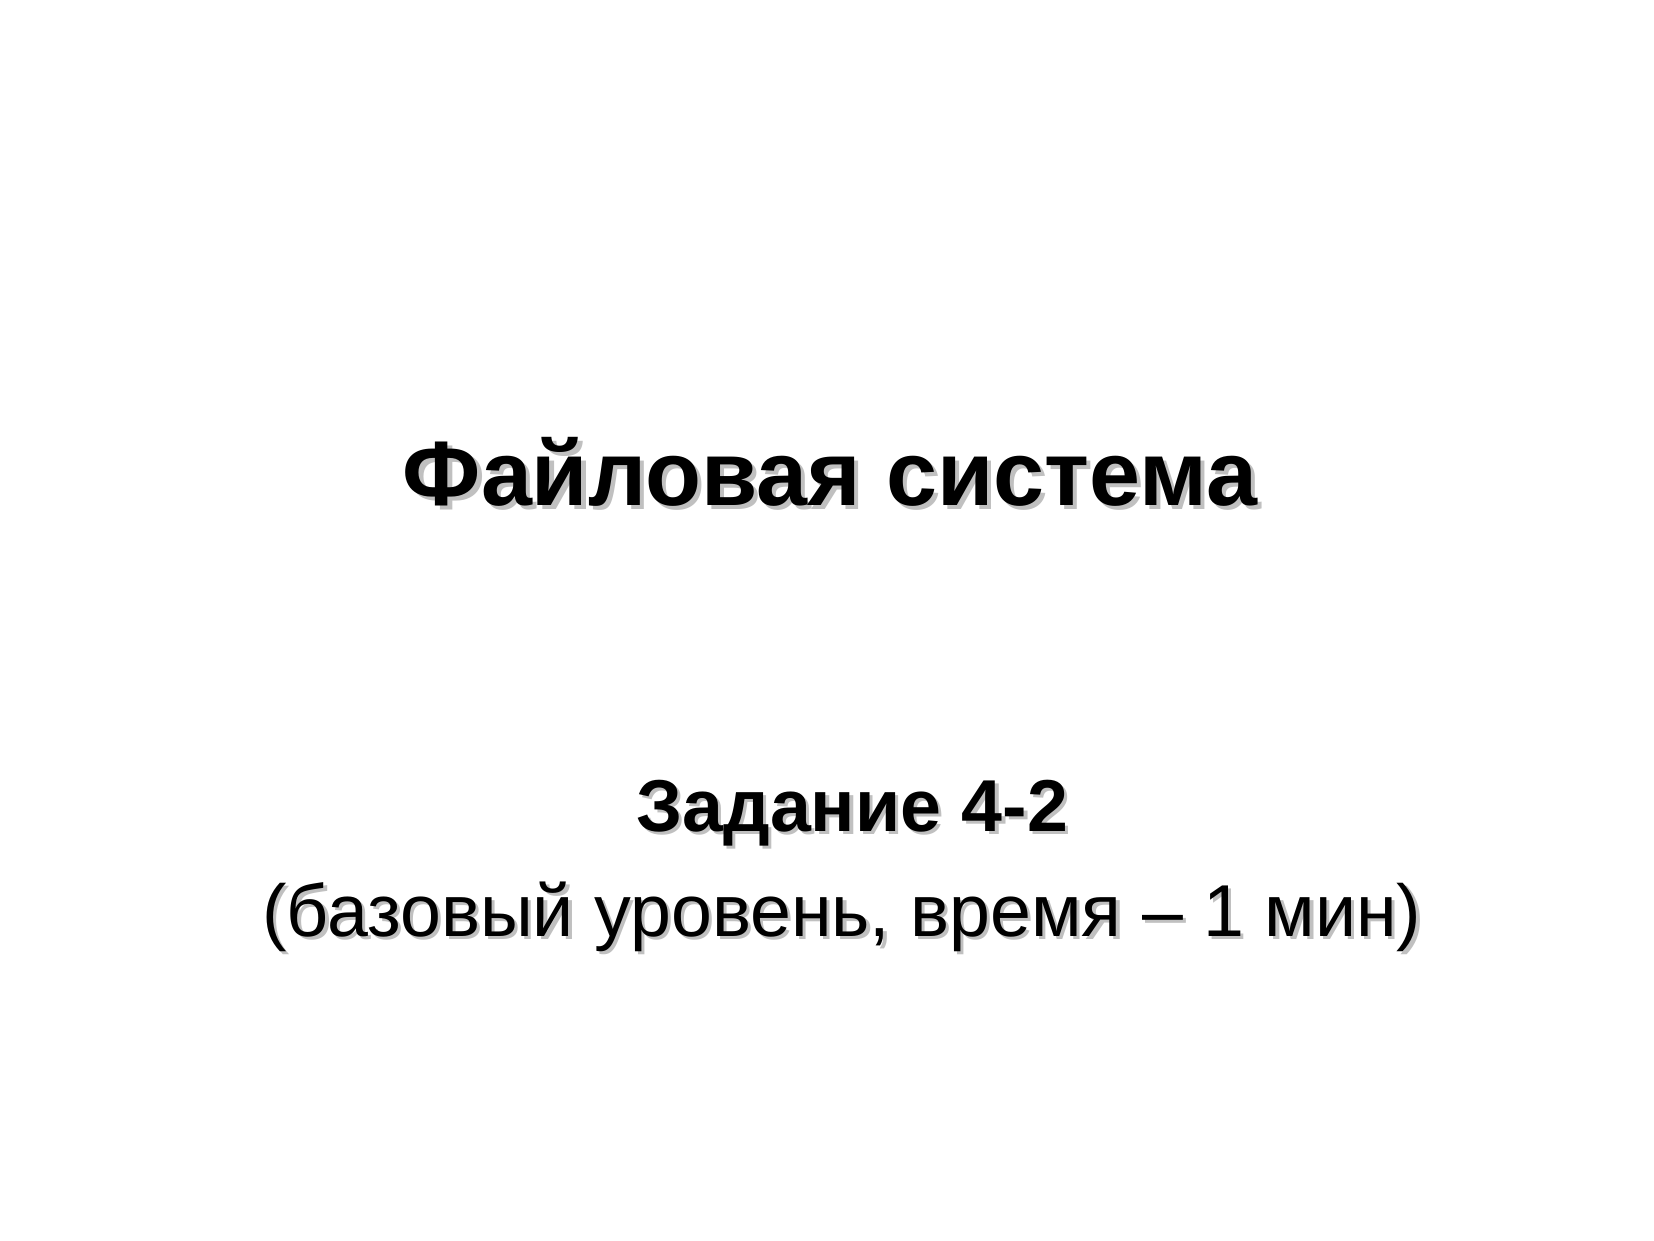

# Файловая система
Задание 4-2
(базовый уровень, время – 1 мин)